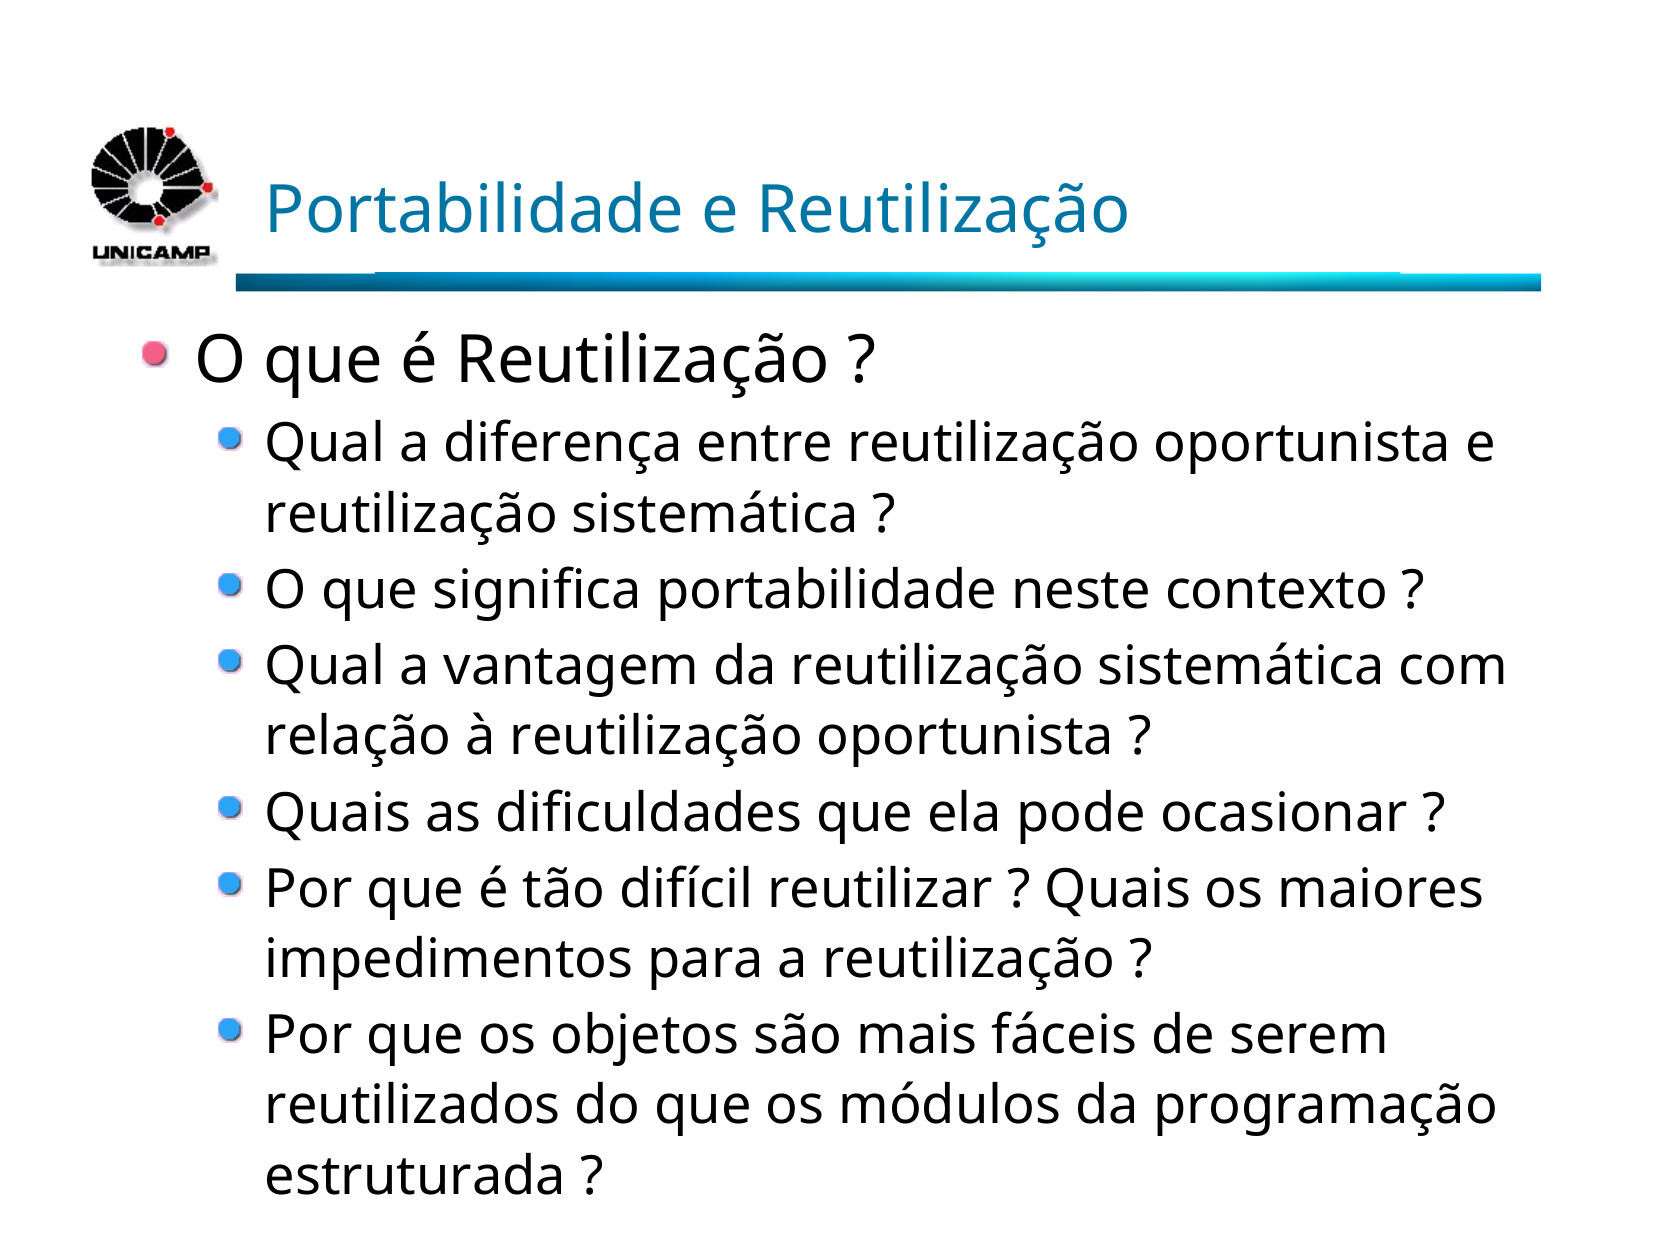

# Portabilidade e Reutilização
O que é Reutilização ?
Qual a diferença entre reutilização oportunista e reutilização sistemática ?
O que significa portabilidade neste contexto ?
Qual a vantagem da reutilização sistemática com relação à reutilização oportunista ?
Quais as dificuldades que ela pode ocasionar ?
Por que é tão difícil reutilizar ? Quais os maiores impedimentos para a reutilização ?
Por que os objetos são mais fáceis de serem reutilizados do que os módulos da programação estruturada ?